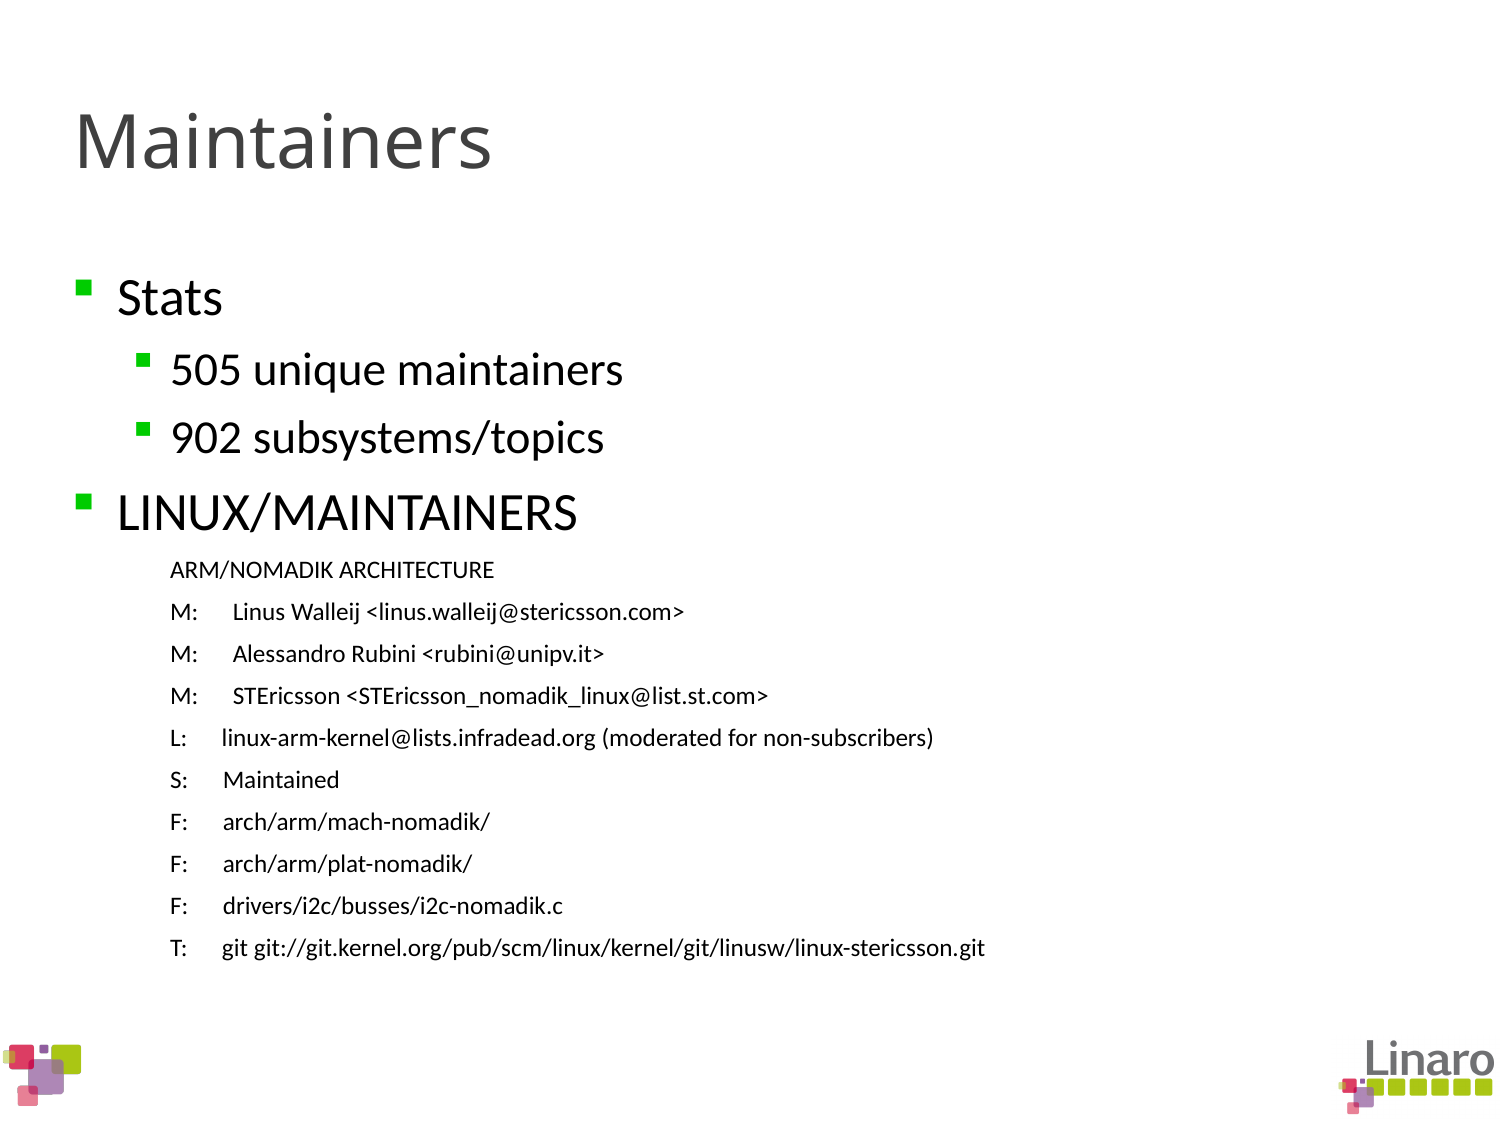

# Maintainers
Stats
505 unique maintainers
902 subsystems/topics
LINUX/MAINTAINERS
ARM/NOMADIK ARCHITECTURE
M: Linus Walleij <linus.walleij@stericsson.com>
M: Alessandro Rubini <rubini@unipv.it>
M: STEricsson <STEricsson_nomadik_linux@list.st.com>
L: linux-arm-kernel@lists.infradead.org (moderated for non-subscribers)
S: Maintained
F: arch/arm/mach-nomadik/
F: arch/arm/plat-nomadik/
F: drivers/i2c/busses/i2c-nomadik.c
T: git git://git.kernel.org/pub/scm/linux/kernel/git/linusw/linux-stericsson.git